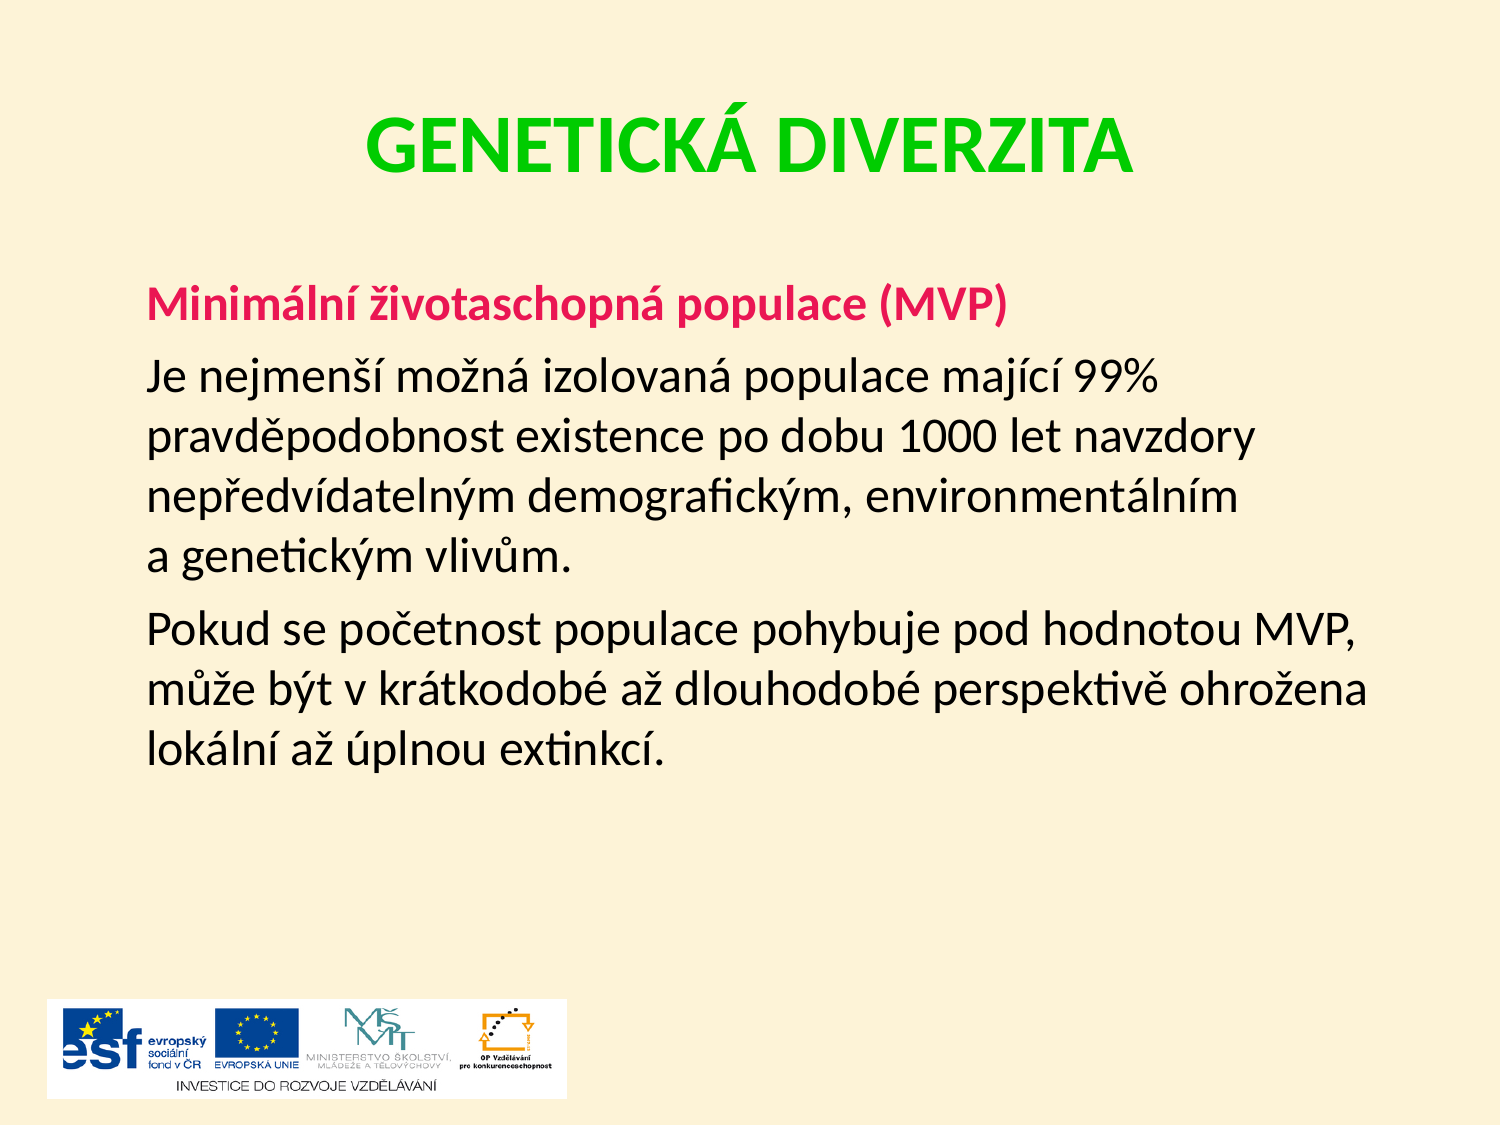

# GENETICKÁ DIVERZITA
	Minimální životaschopná populace (MVP)
 Je nejmenší možná izolovaná populace mající 99% pravděpodobnost existence po dobu 1000 let navzdory nepředvídatelným demografickým, environmentálním
a genetickým vlivům.
	Pokud se početnost populace pohybuje pod hodnotou MVP, může být v krátkodobé až dlouhodobé perspektivě ohrožena lokální až úplnou extinkcí.